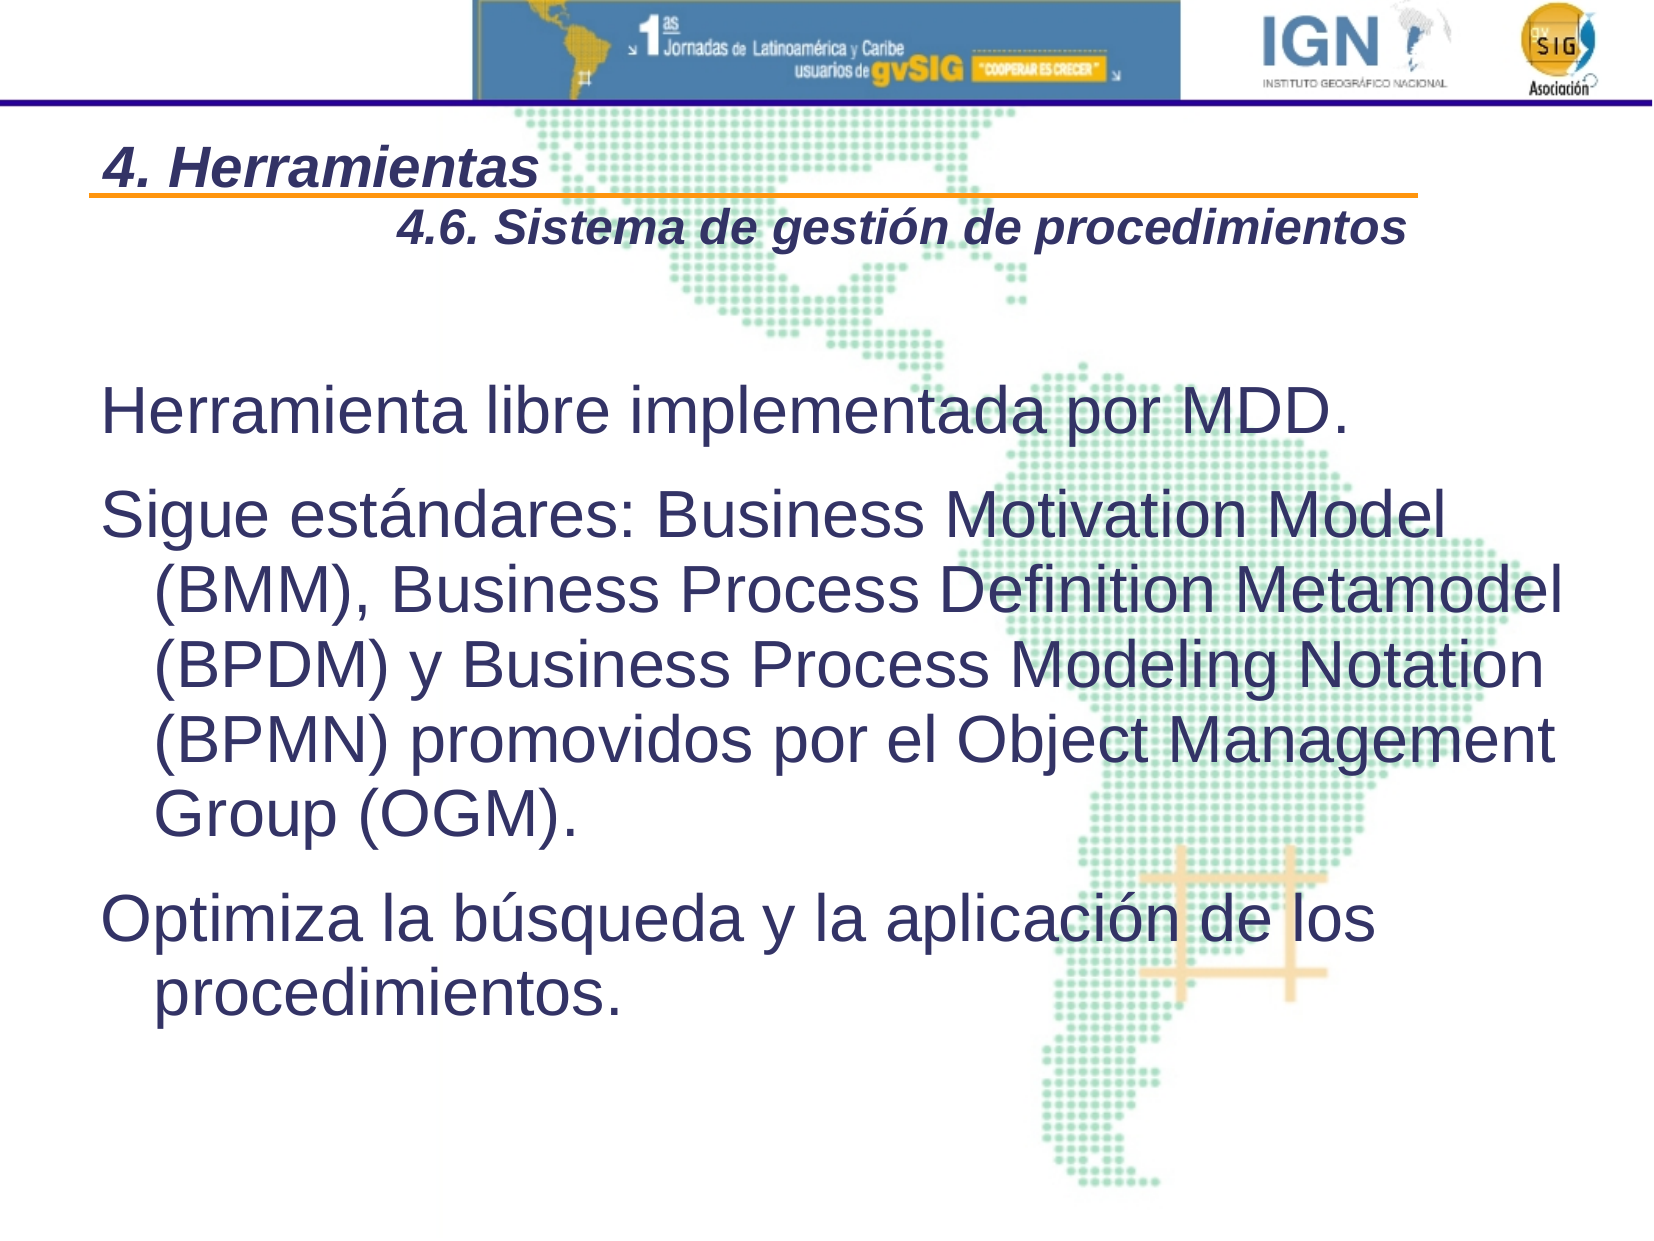

4. Herramientas
4.6. Sistema de gestión de procedimientos
# Herramienta libre implementada por MDD.
Sigue estándares: Business Motivation Model (BMM), Business Process Definition Metamodel (BPDM) y Business Process Modeling Notation (BPMN) promovidos por el Object Management Group (OGM).
Optimiza la búsqueda y la aplicación de los procedimientos.